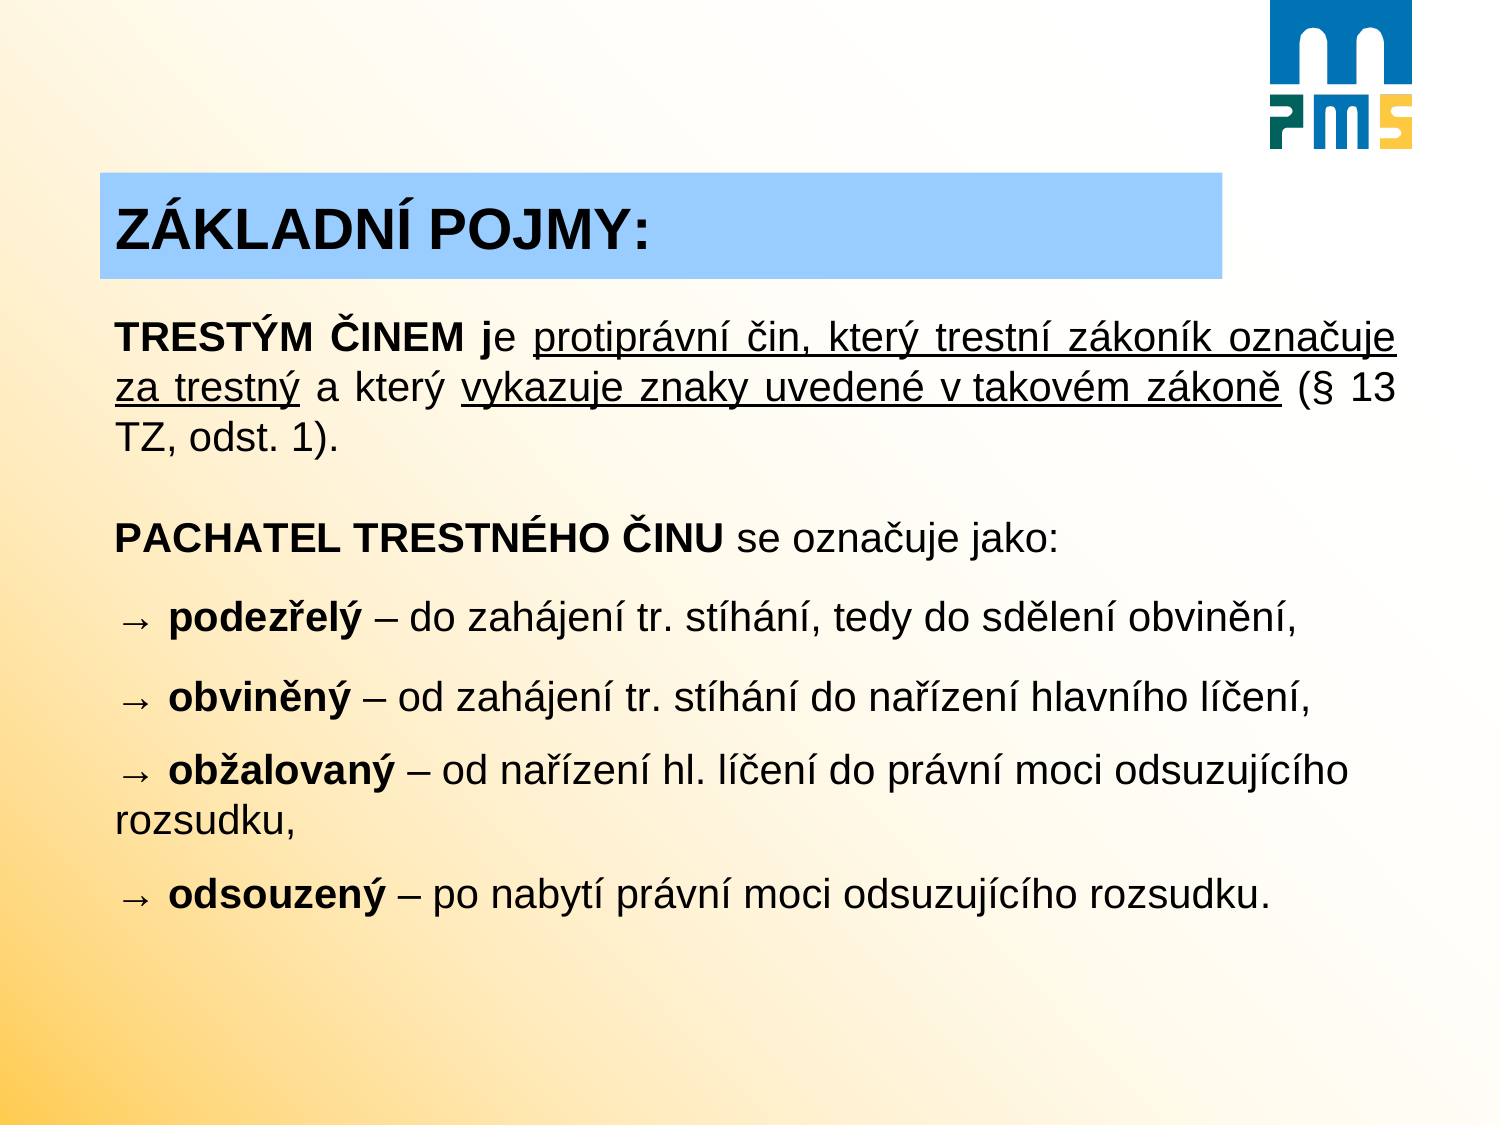

ZÁKLADNÍ POJMY:
TRESTÝM ČINEM je protiprávní čin, který trestní zákoník označuje za trestný a který vykazuje znaky uvedené v takovém zákoně (§ 13 TZ, odst. 1).
PACHATEL TRESTNÉHO ČINU se označuje jako:
→ podezřelý – do zahájení tr. stíhání, tedy do sdělení obvinění,
→ obviněný – od zahájení tr. stíhání do nařízení hlavního líčení,
→ obžalovaný – od nařízení hl. líčení do právní moci odsuzujícího rozsudku,
→ odsouzený – po nabytí právní moci odsuzujícího rozsudku.